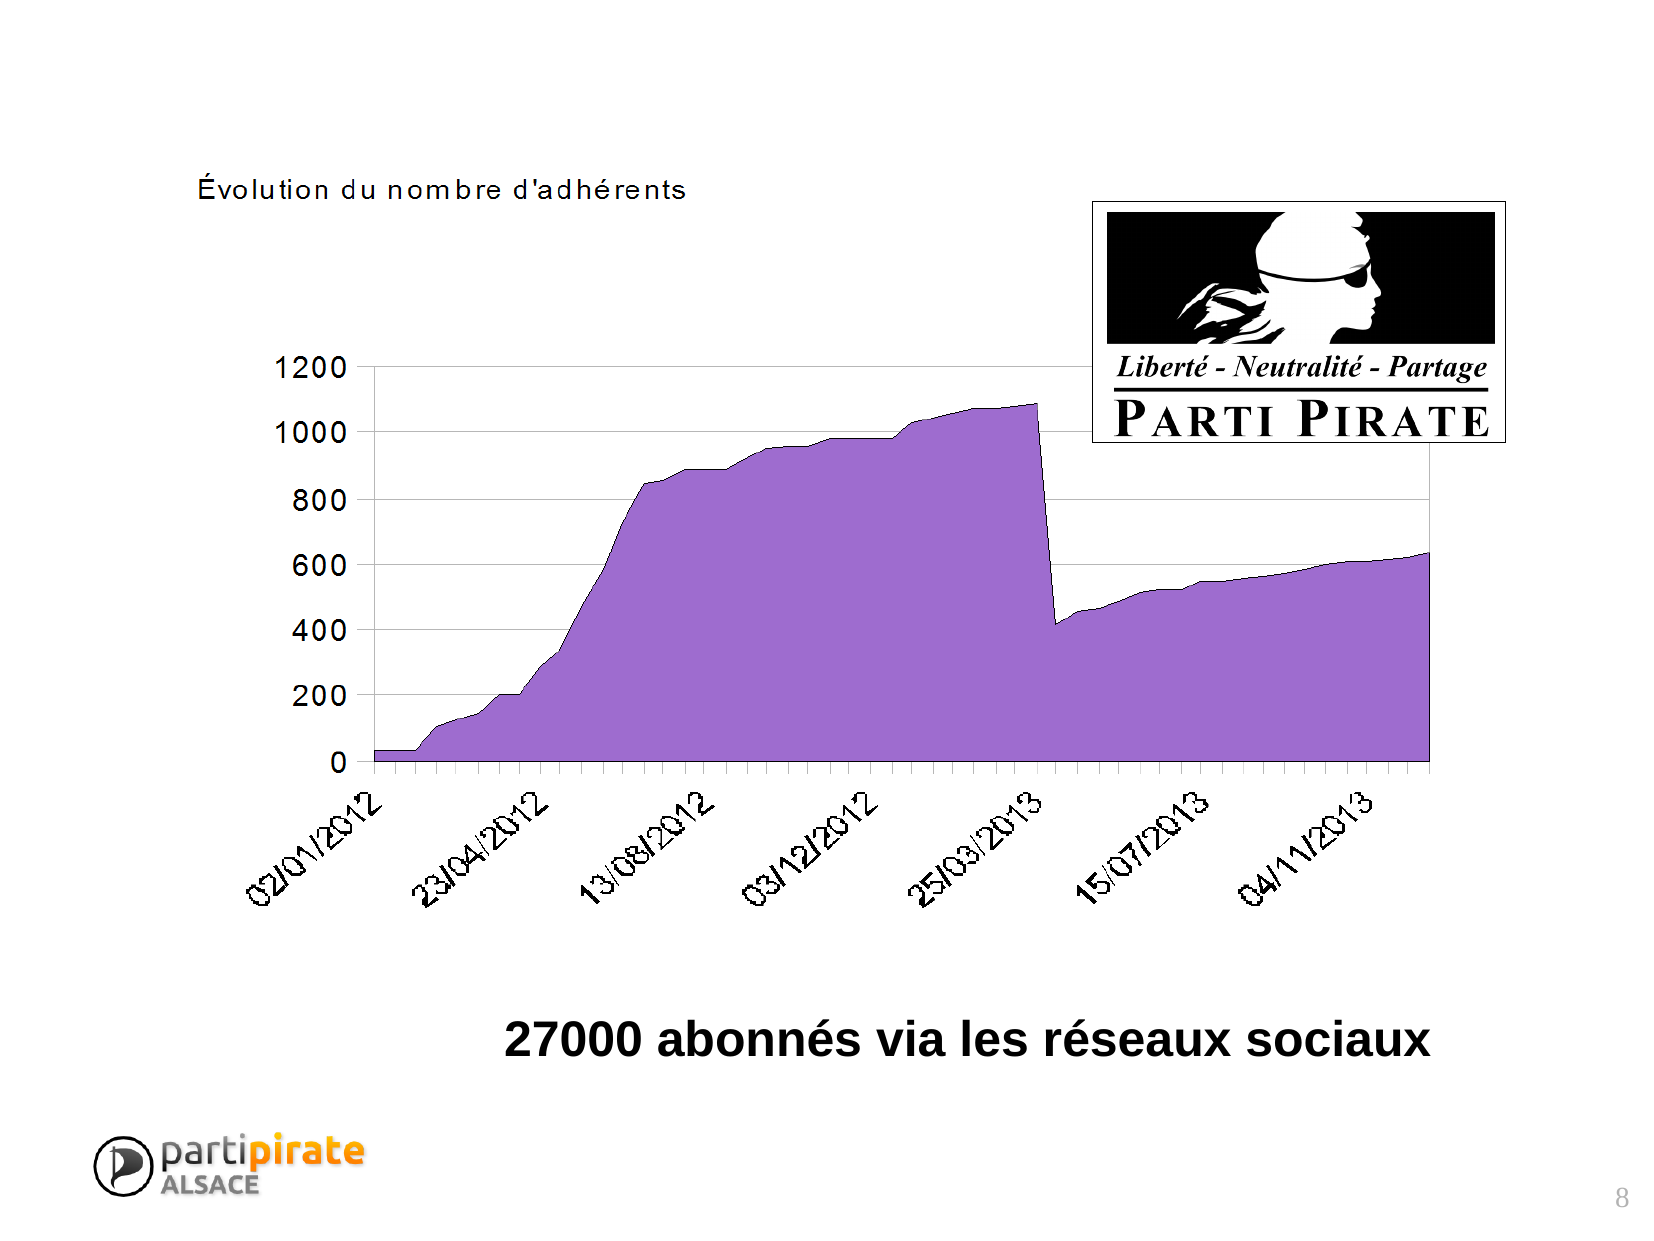

27000 abonnés via les réseaux sociaux
8